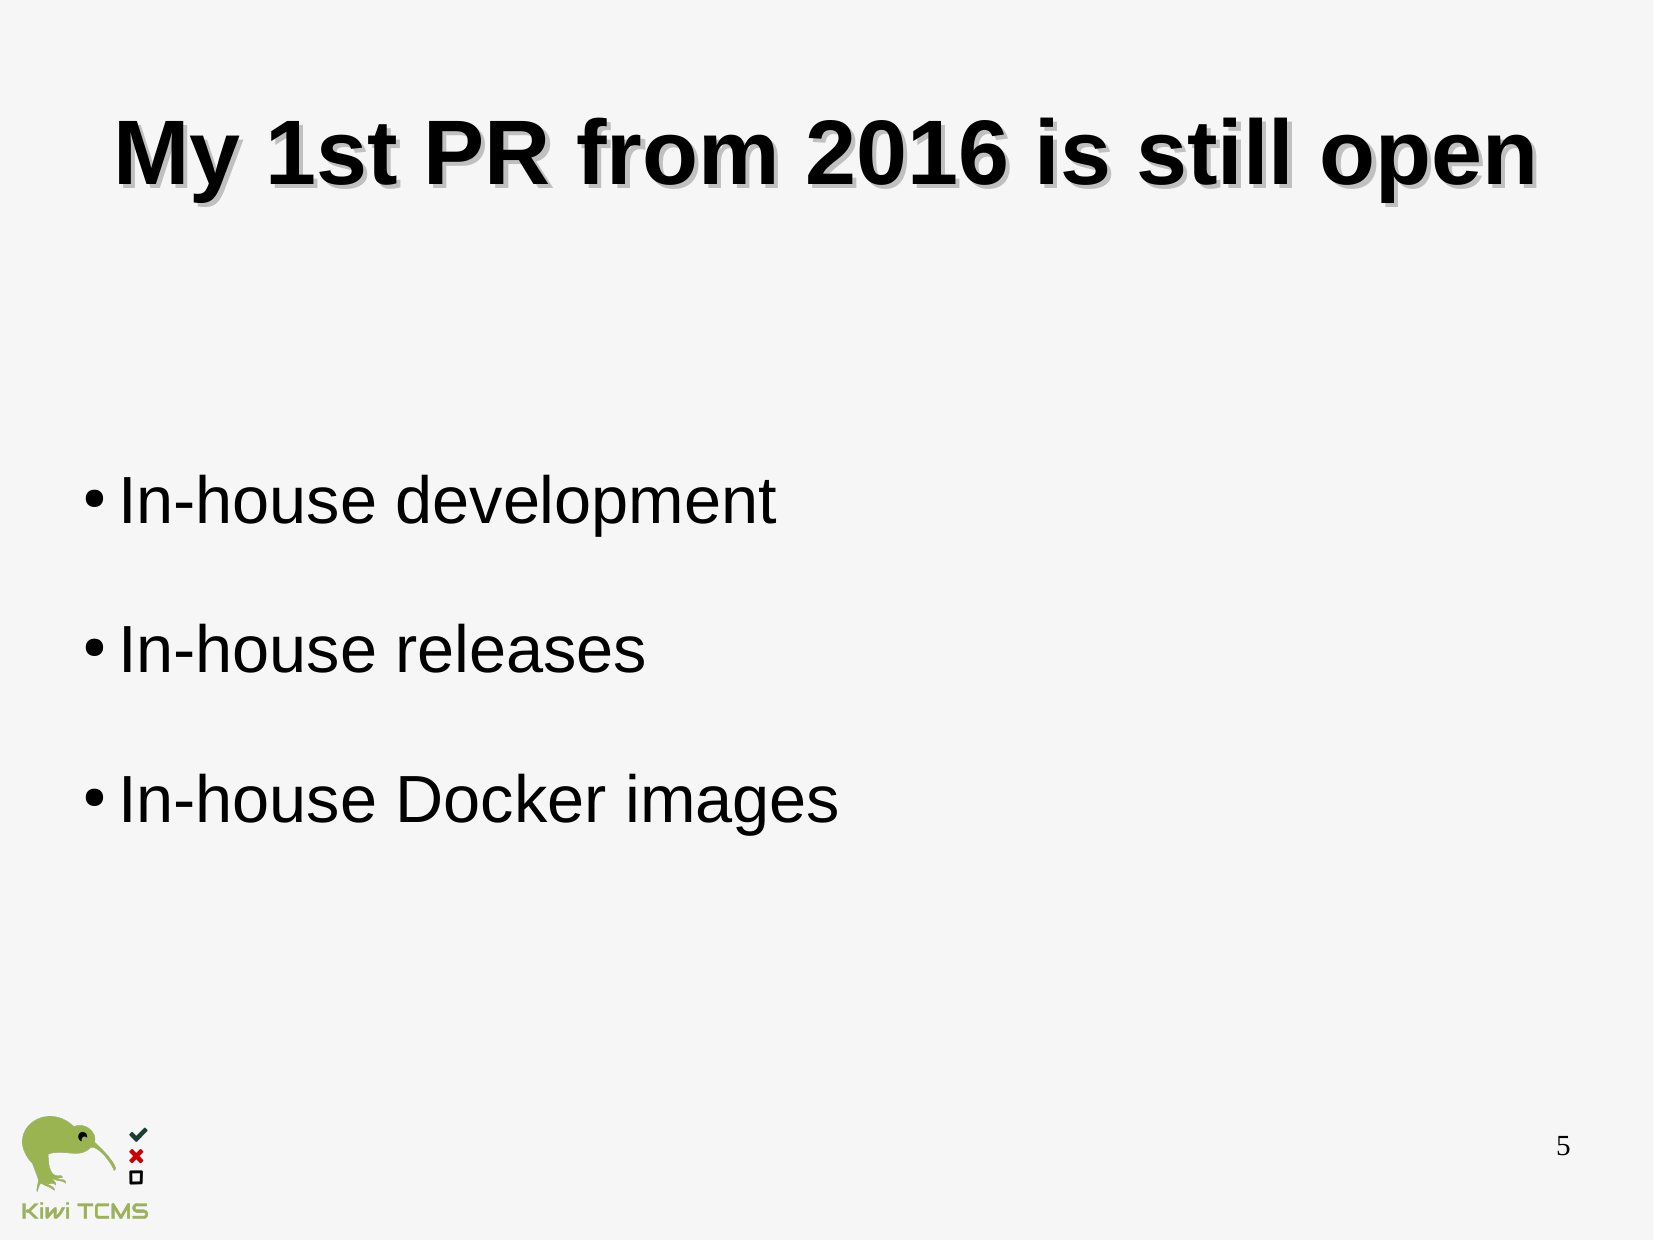

# My 1st PR from 2016 is still open
In-house development
In-house releases
In-house Docker images
5